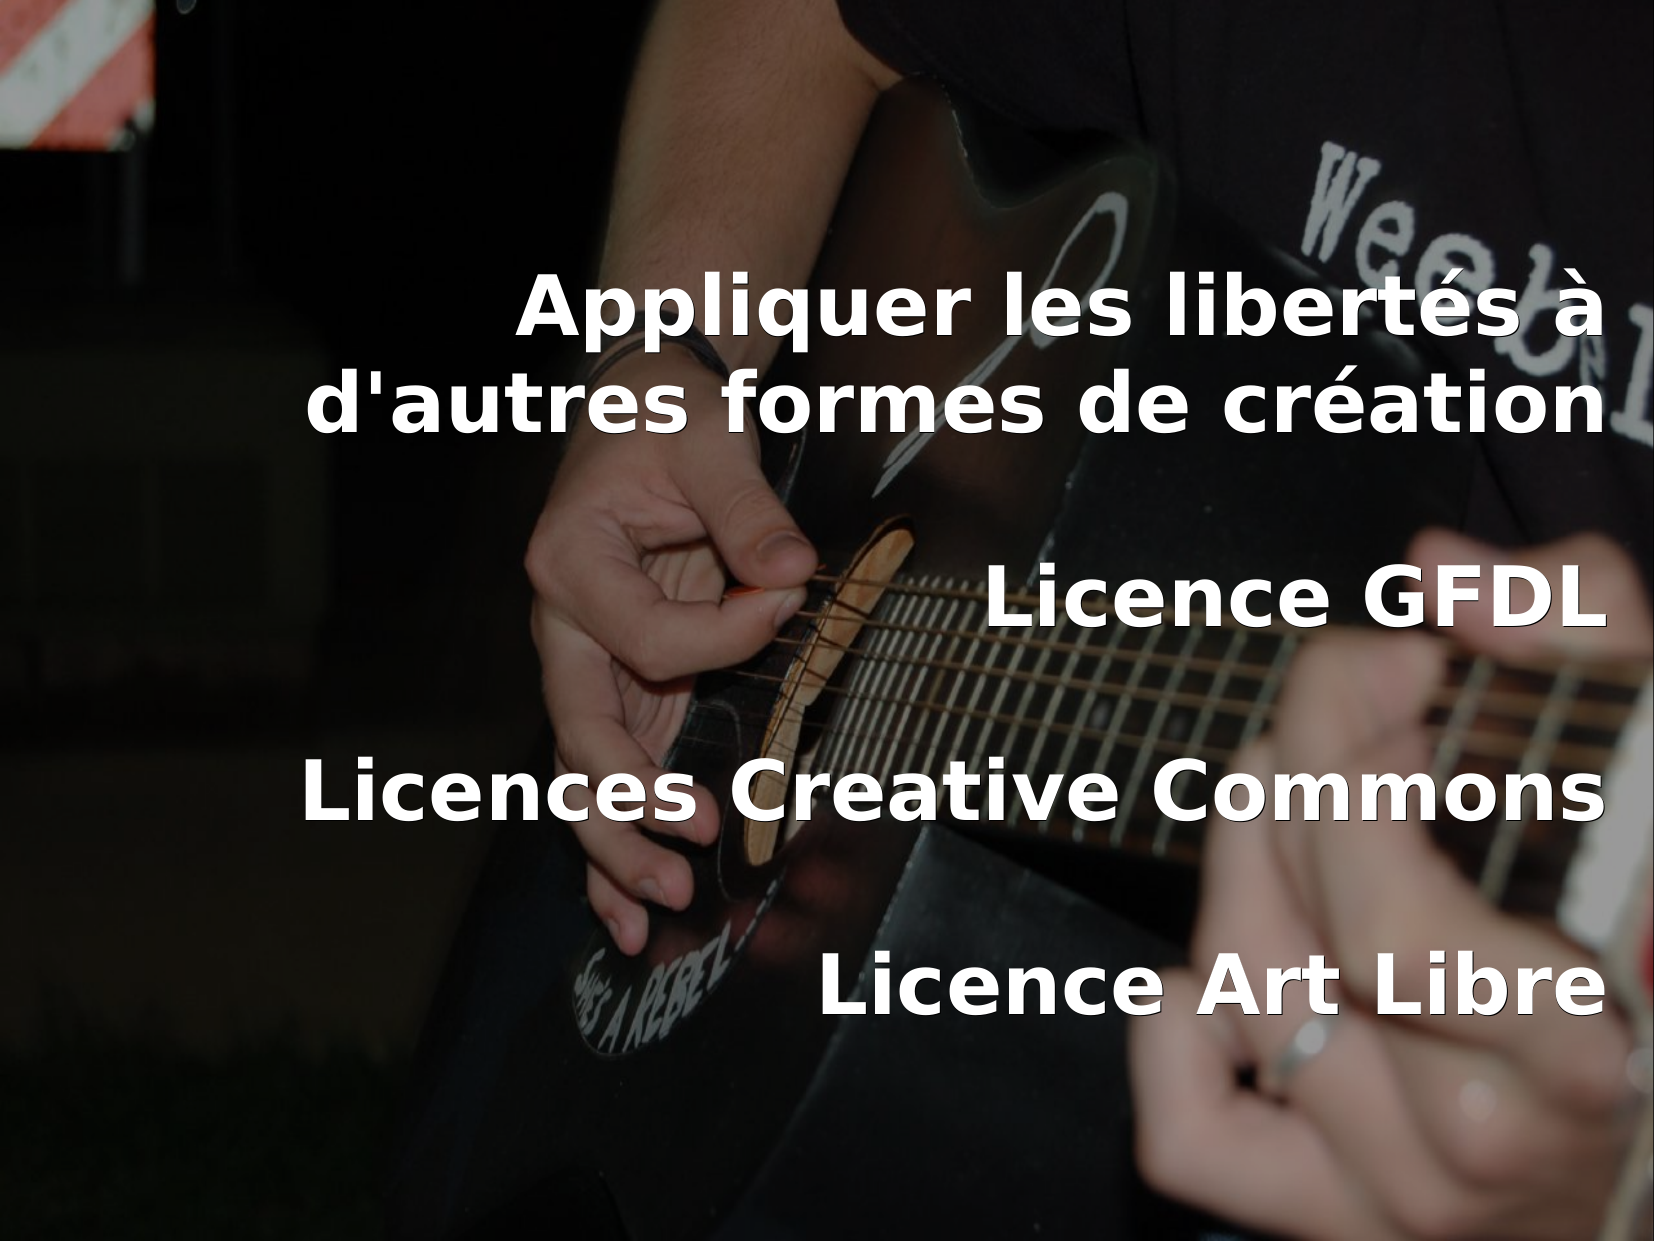

Appliquer les libertés à d'autres formes de création
Licence GFDL
Licences Creative Commons
Licence Art Libre